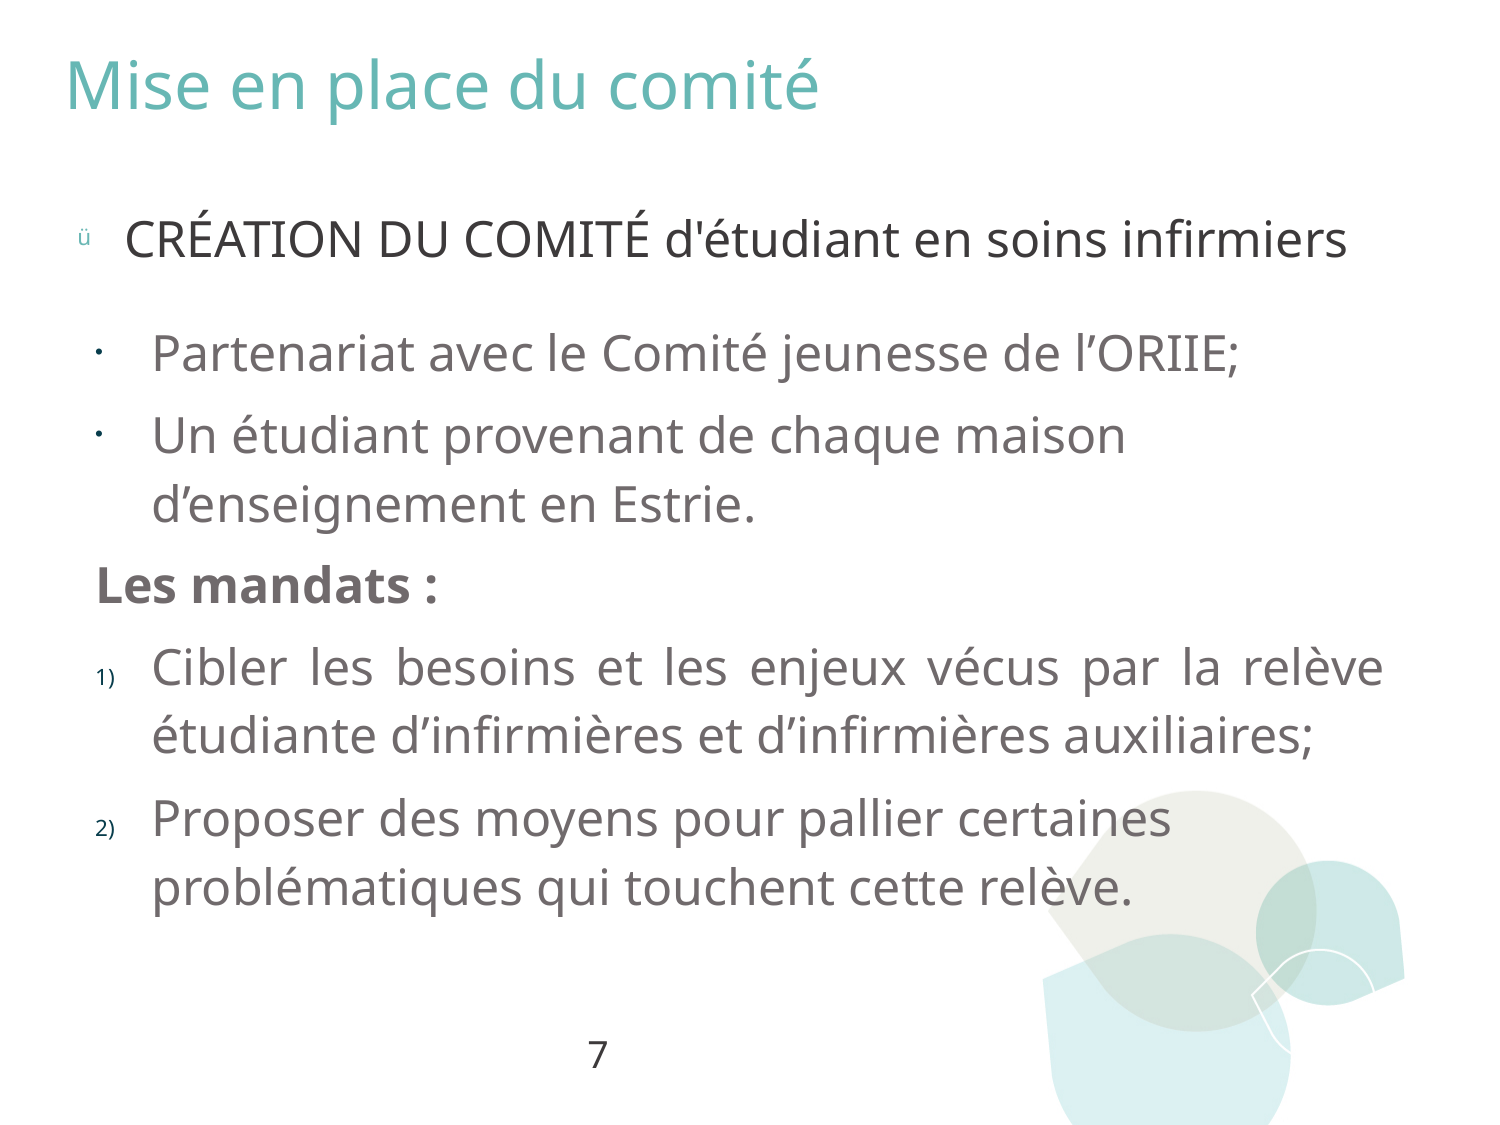

# Mise en place du comité
CRÉATION DU COMITÉ d'étudiant en soins infirmiers​
Partenariat avec le Comité jeunesse de l’ORIIE;
Un étudiant provenant de chaque maison d’enseignement en Estrie.
Les mandats :
Cibler les besoins et les enjeux vécus par la relève étudiante d’infirmières et d’infirmières auxiliaires;
Proposer des moyens pour pallier certaines problématiques qui touchent cette relève.